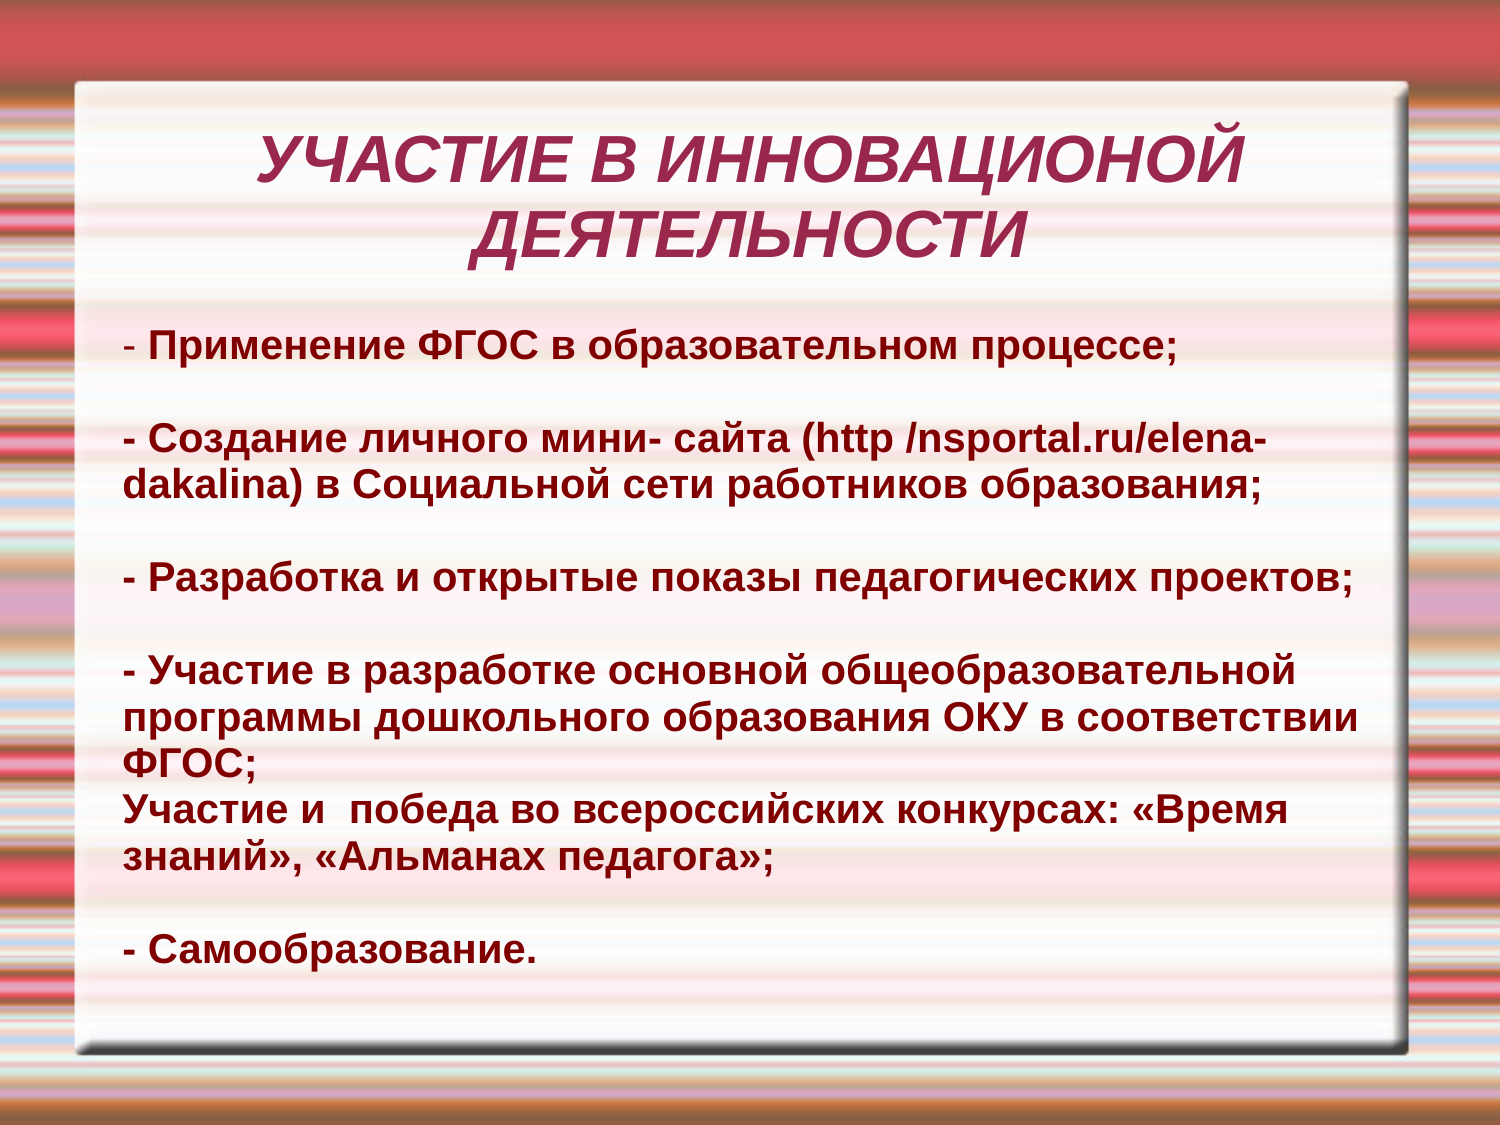

# УЧАСТИЕ В ИННОВАЦИОНОЙ ДЕЯТЕЛЬНОСТИ
- Применение ФГОС в образовательном процессе;
- Создание личного мини- сайта (http /nsportal.ru/elena-dakalina) в Cоциальной сети работников образования;
- Разработка и открытые показы педагогических проектов;
- Участие в разработке основной общеобразовательной программы дошкольного образования ОКУ в соответствии ФГОС;
Участие и победа во всероссийских конкурсах: «Время знаний», «Альманах педагога»;
- Самообразование.